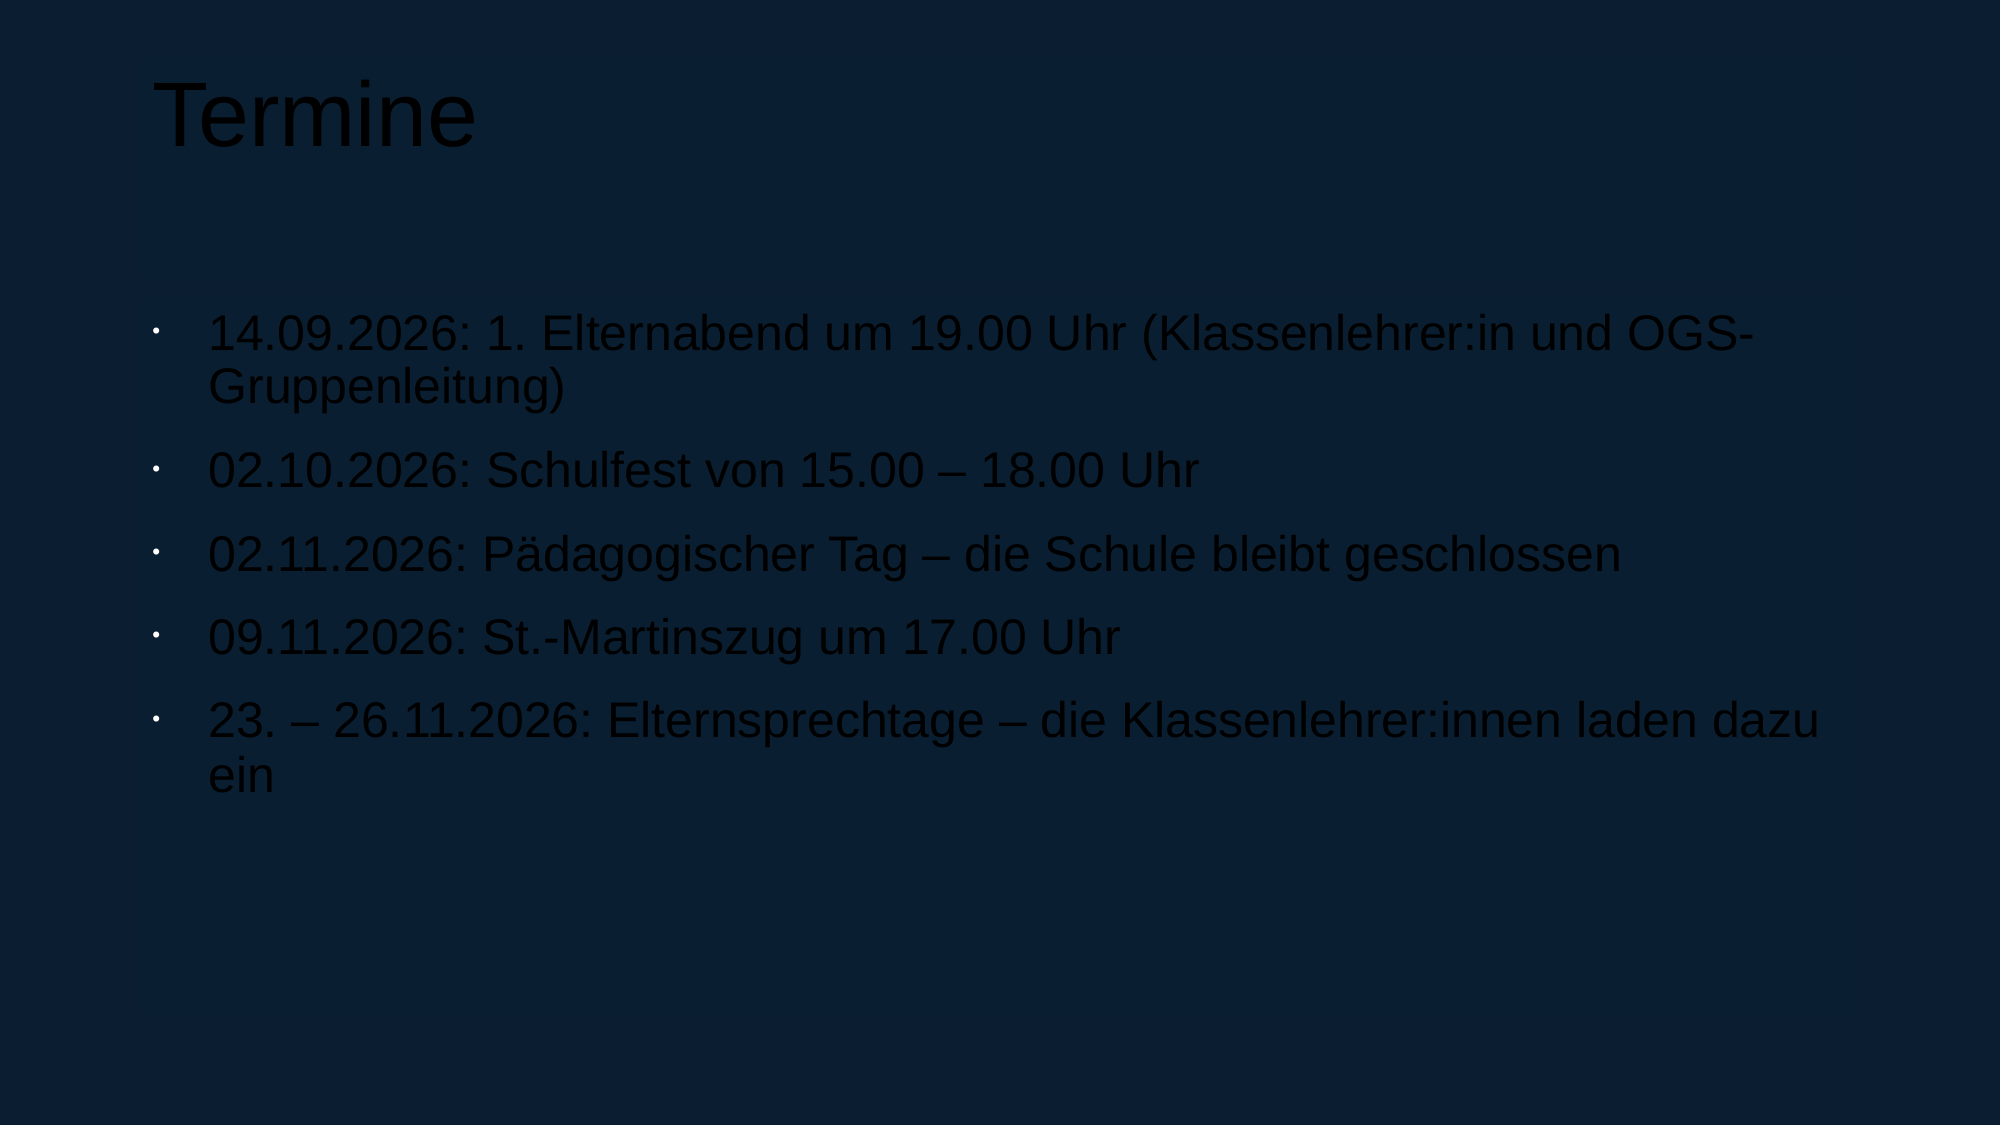

# Termine
14.09.2026: 1. Elternabend um 19.00 Uhr (Klassenlehrer:in und OGS-Gruppenleitung)
02.10.2026: Schulfest von 15.00 – 18.00 Uhr
02.11.2026: Pädagogischer Tag – die Schule bleibt geschlossen
09.11.2026: St.-Martinszug um 17.00 Uhr
23. – 26.11.2026: Elternsprechtage – die Klassenlehrer:innen laden dazu ein